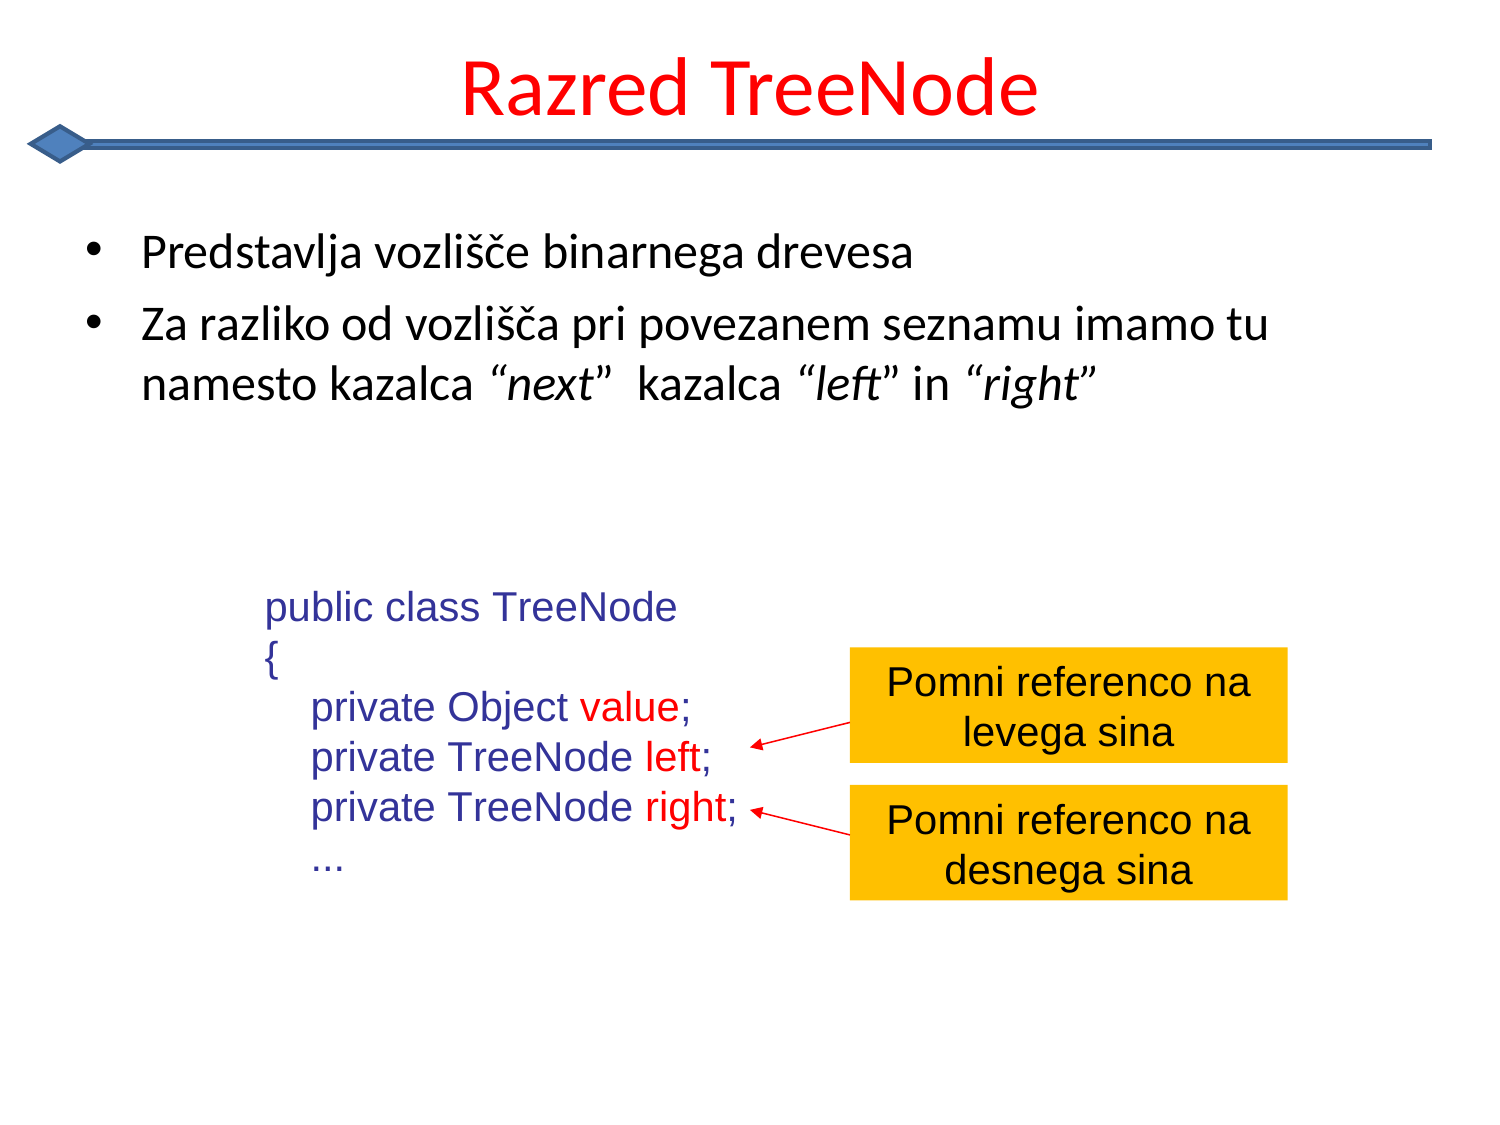

# Razred TreeNode
Predstavlja vozlišče binarnega drevesa
Za razliko od vozlišča pri povezanem seznamu imamo tu namesto kazalca “next” kazalca “left” in “right”
public class TreeNode
{
 private Object value;
 private TreeNode left;
 private TreeNode right;
 ...
Pomni referenco na levega sina
Pomni referenco na desnega sina